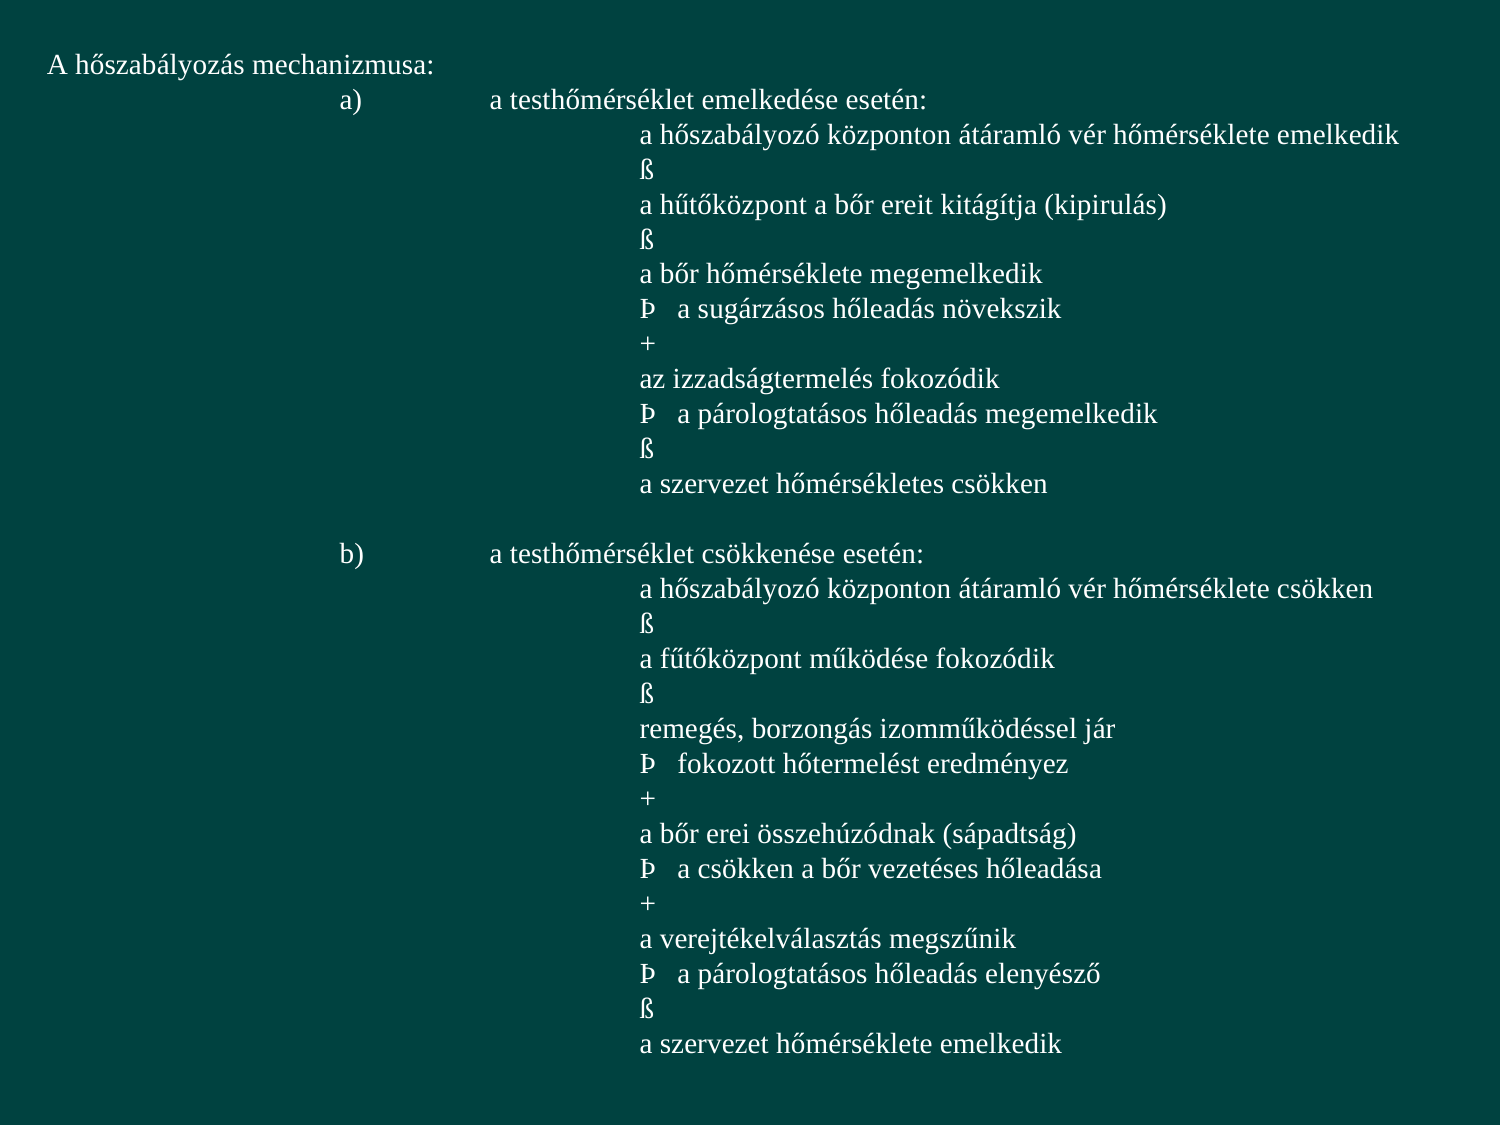

A hőszabályozás mechanizmusa:
 	 	a) 	a testhőmérséklet emelkedése esetén:
 	 	 	 	a hőszabályozó központon átáramló vér hőmérséklete emelkedik
 	 	 	 	ß
 	 	 	 	a hűtőközpont a bőr ereit kitágítja (kipirulás)
 	 	 	 	ß
 	 	 	 	a bőr hőmérséklete megemelkedik
 	 	 	 	Þ a sugárzásos hőleadás növekszik
 	 	 	 	+
 	 	 	 	az izzadságtermelés fokozódik
 	 	 	 	Þ a párologtatásos hőleadás megemelkedik
 	 	 	 	ß
 	 	 	 	a szervezet hőmérsékletes csökken
 	 	b) 	a testhőmérséklet csökkenése esetén:
 	 	 	 	a hőszabályozó központon átáramló vér hőmérséklete csökken
 	 	 	 	ß
 	 	 	 	a fűtőközpont működése fokozódik
 	 	 	 	ß
 	 	 	 	remegés, borzongás izomműködéssel jár
 	 	 	 	Þ fokozott hőtermelést eredményez
 	 	 	 	+
 	 	 	 	a bőr erei összehúzódnak (sápadtság)
 	 	 	 	Þ a csökken a bőr vezetéses hőleadása
 	 	 	 	+
 	 	 	 	a verejtékelválasztás megszűnik
 	 	 	 	Þ a párologtatásos hőleadás elenyésző
 	 	 	 	ß
 	 	 	 	a szervezet hőmérséklete emelkedik